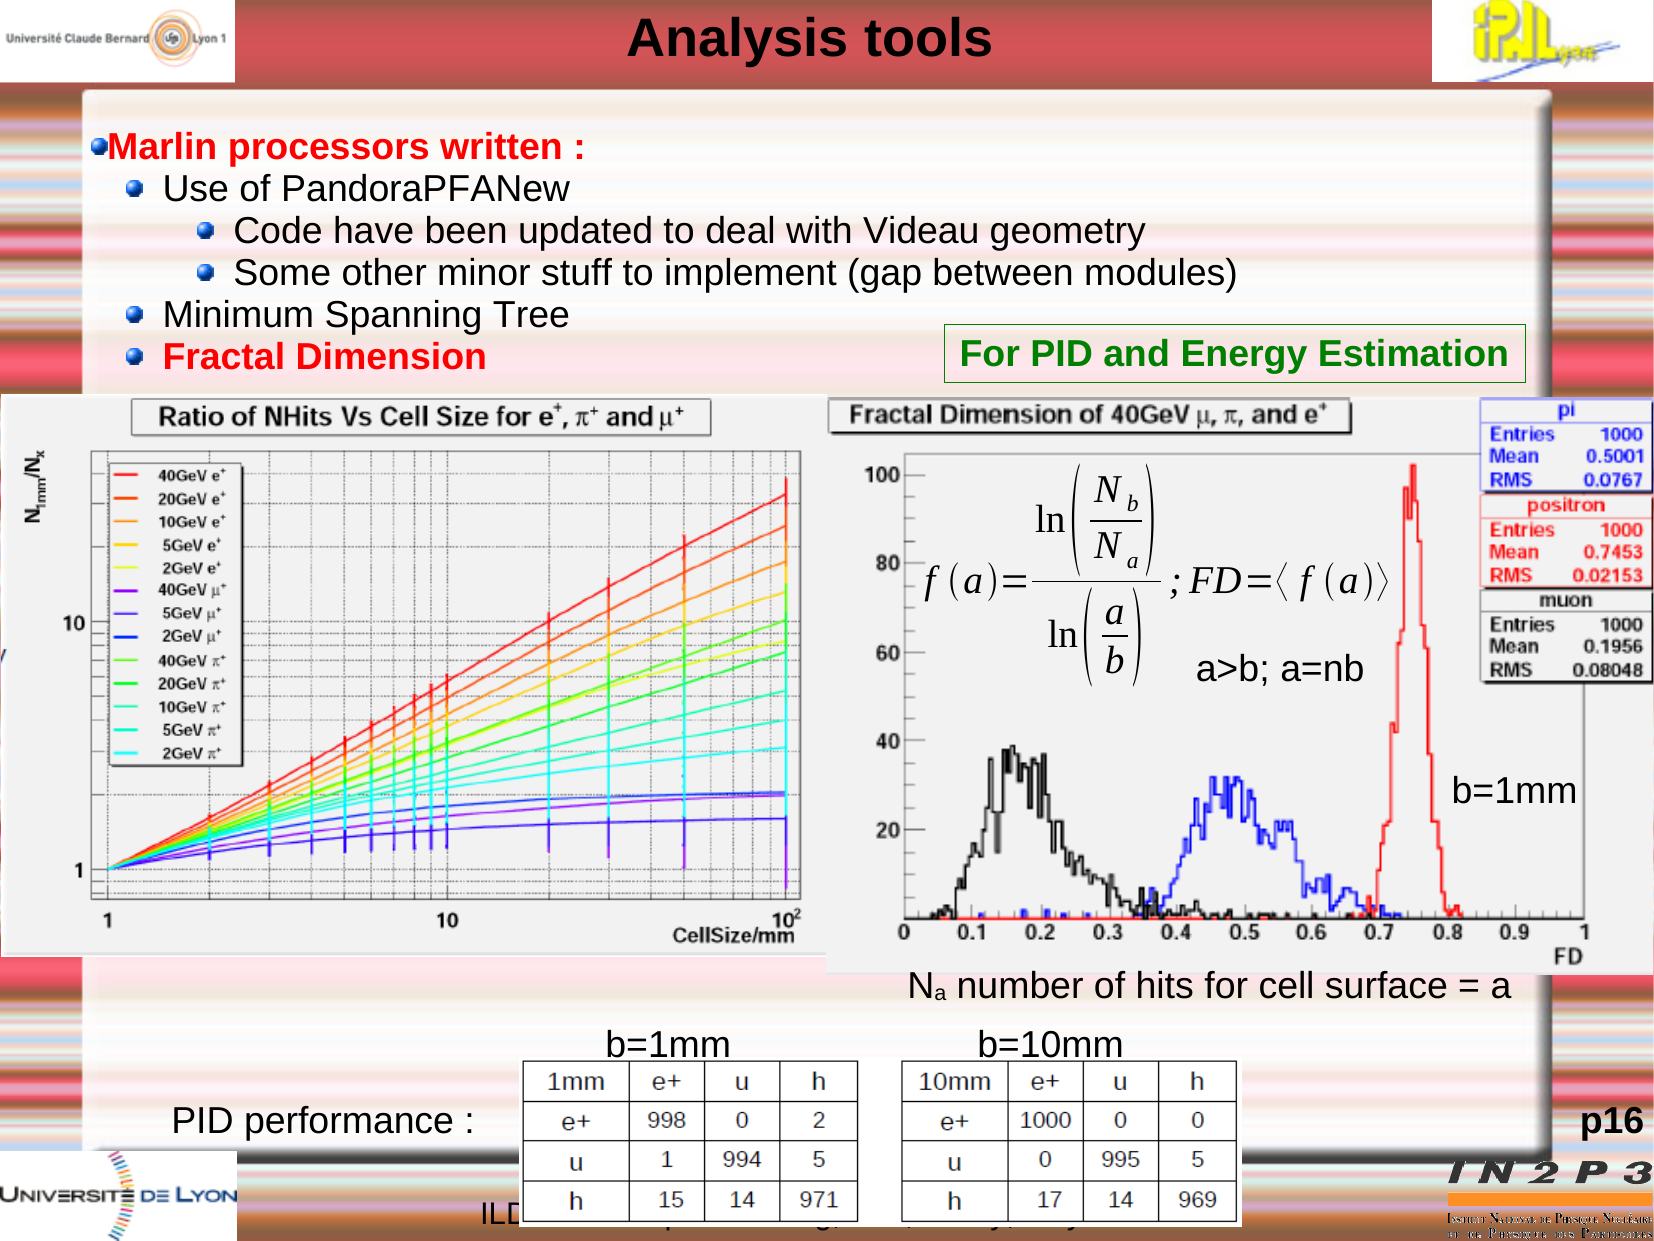

Analysis tools
Marlin processors written :
Use of PandoraPFANew
Code have been updated to deal with Videau geometry
Some other minor stuff to implement (gap between modules)
Minimum Spanning Tree
Fractal Dimension
For PID and Energy Estimation
a>b; a=nb
b=1mm
Na number of hits for cell surface = a
b=1mm
b=10mm
PID performance :